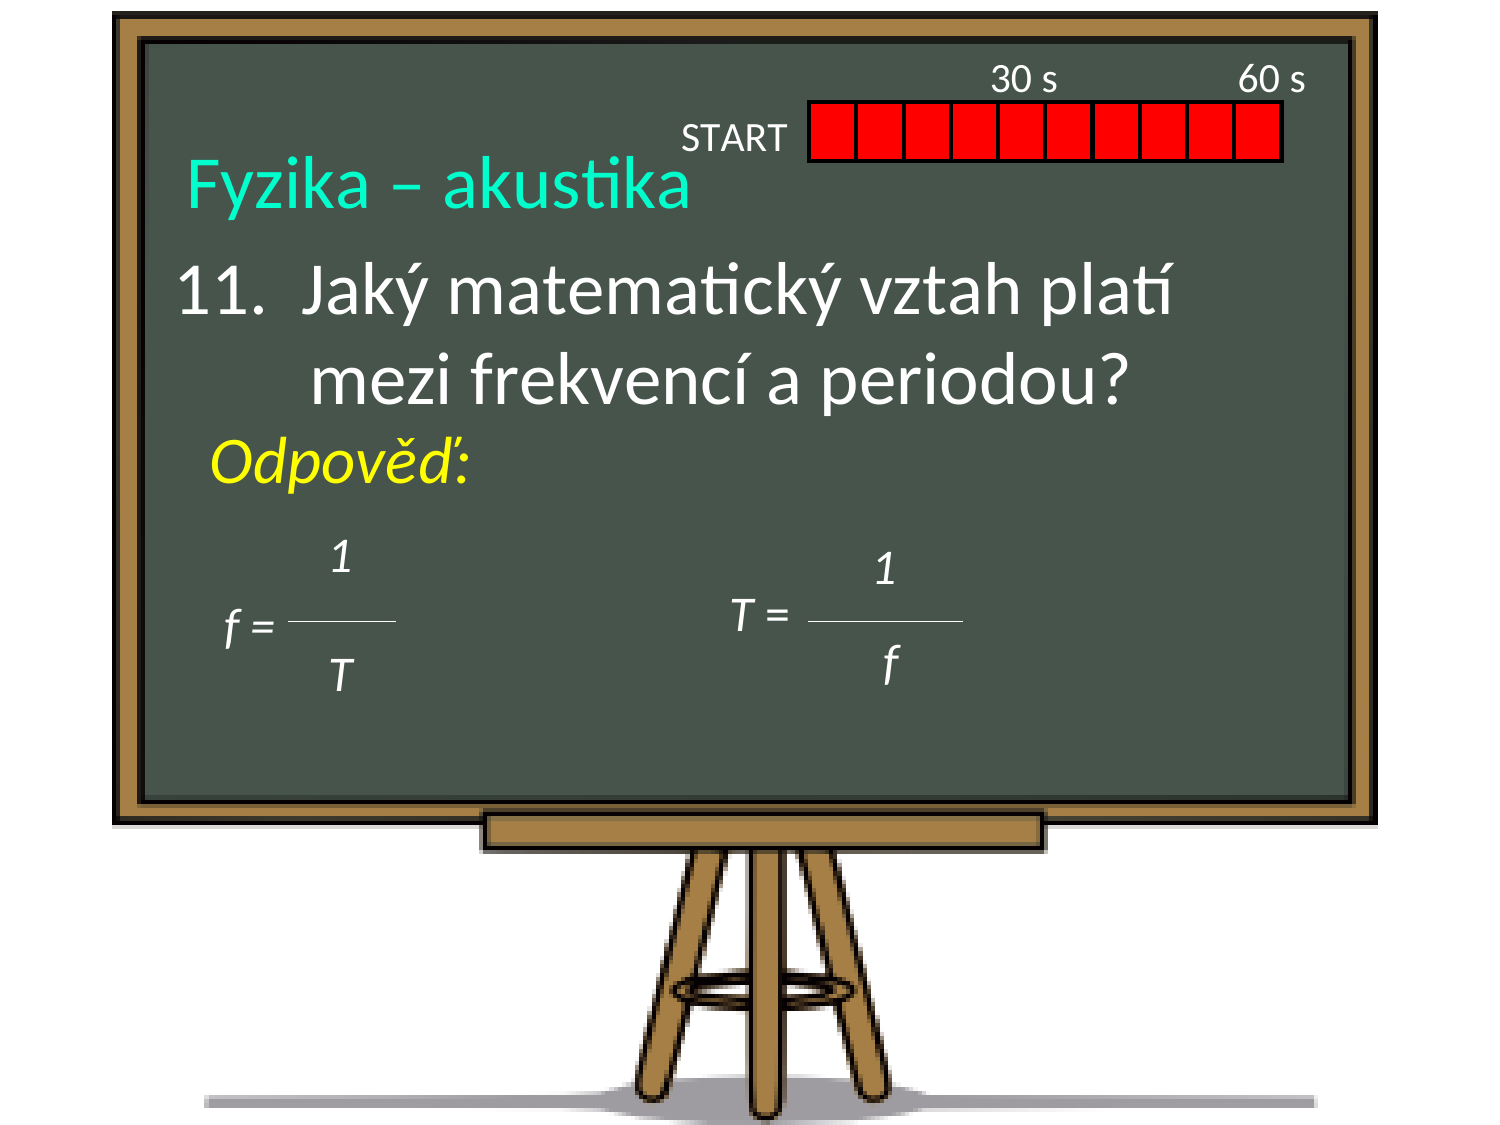

30 s
60 s
START
Fyzika – akustika
11. Jaký matematický vztah platí
 mezi frekvencí a periodou?
Odpověď:
 f =
1
T
1
T =
f